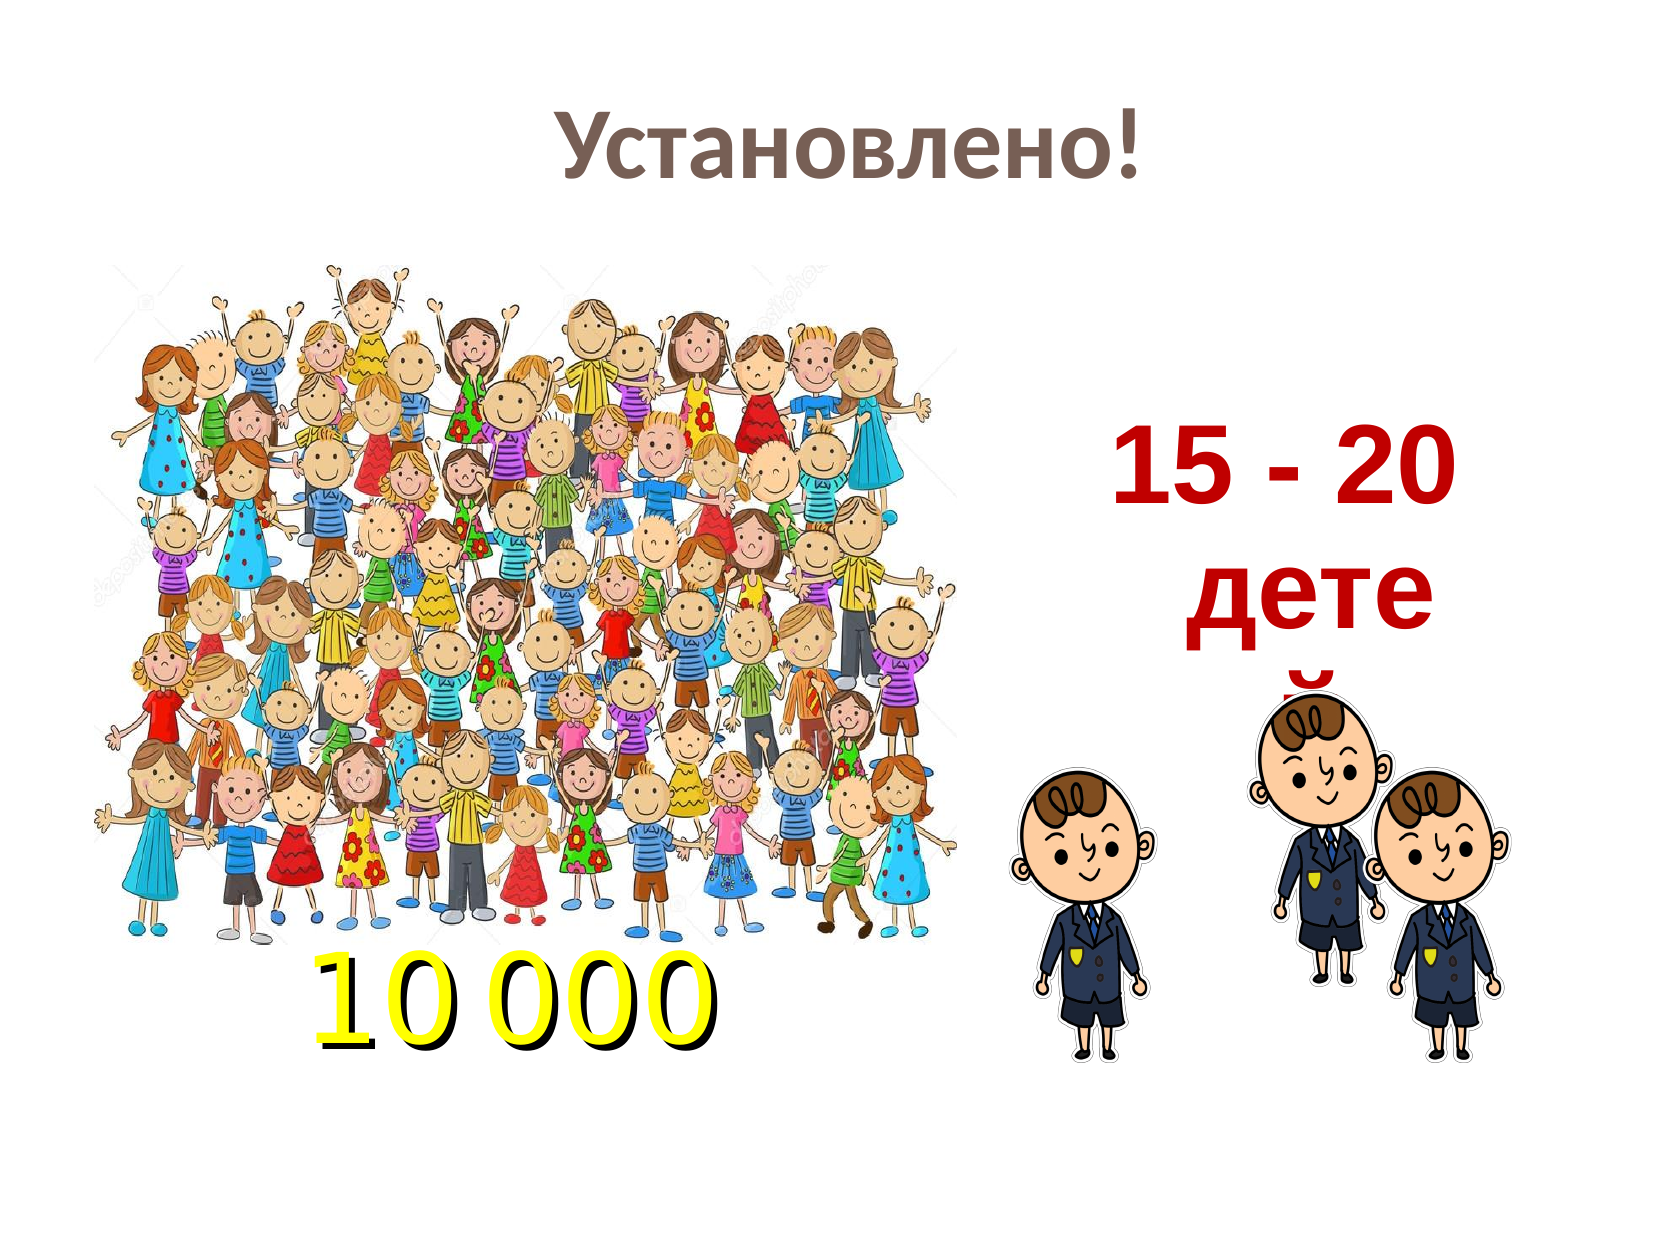

# Установлено!
15 - 20 детей
10 000